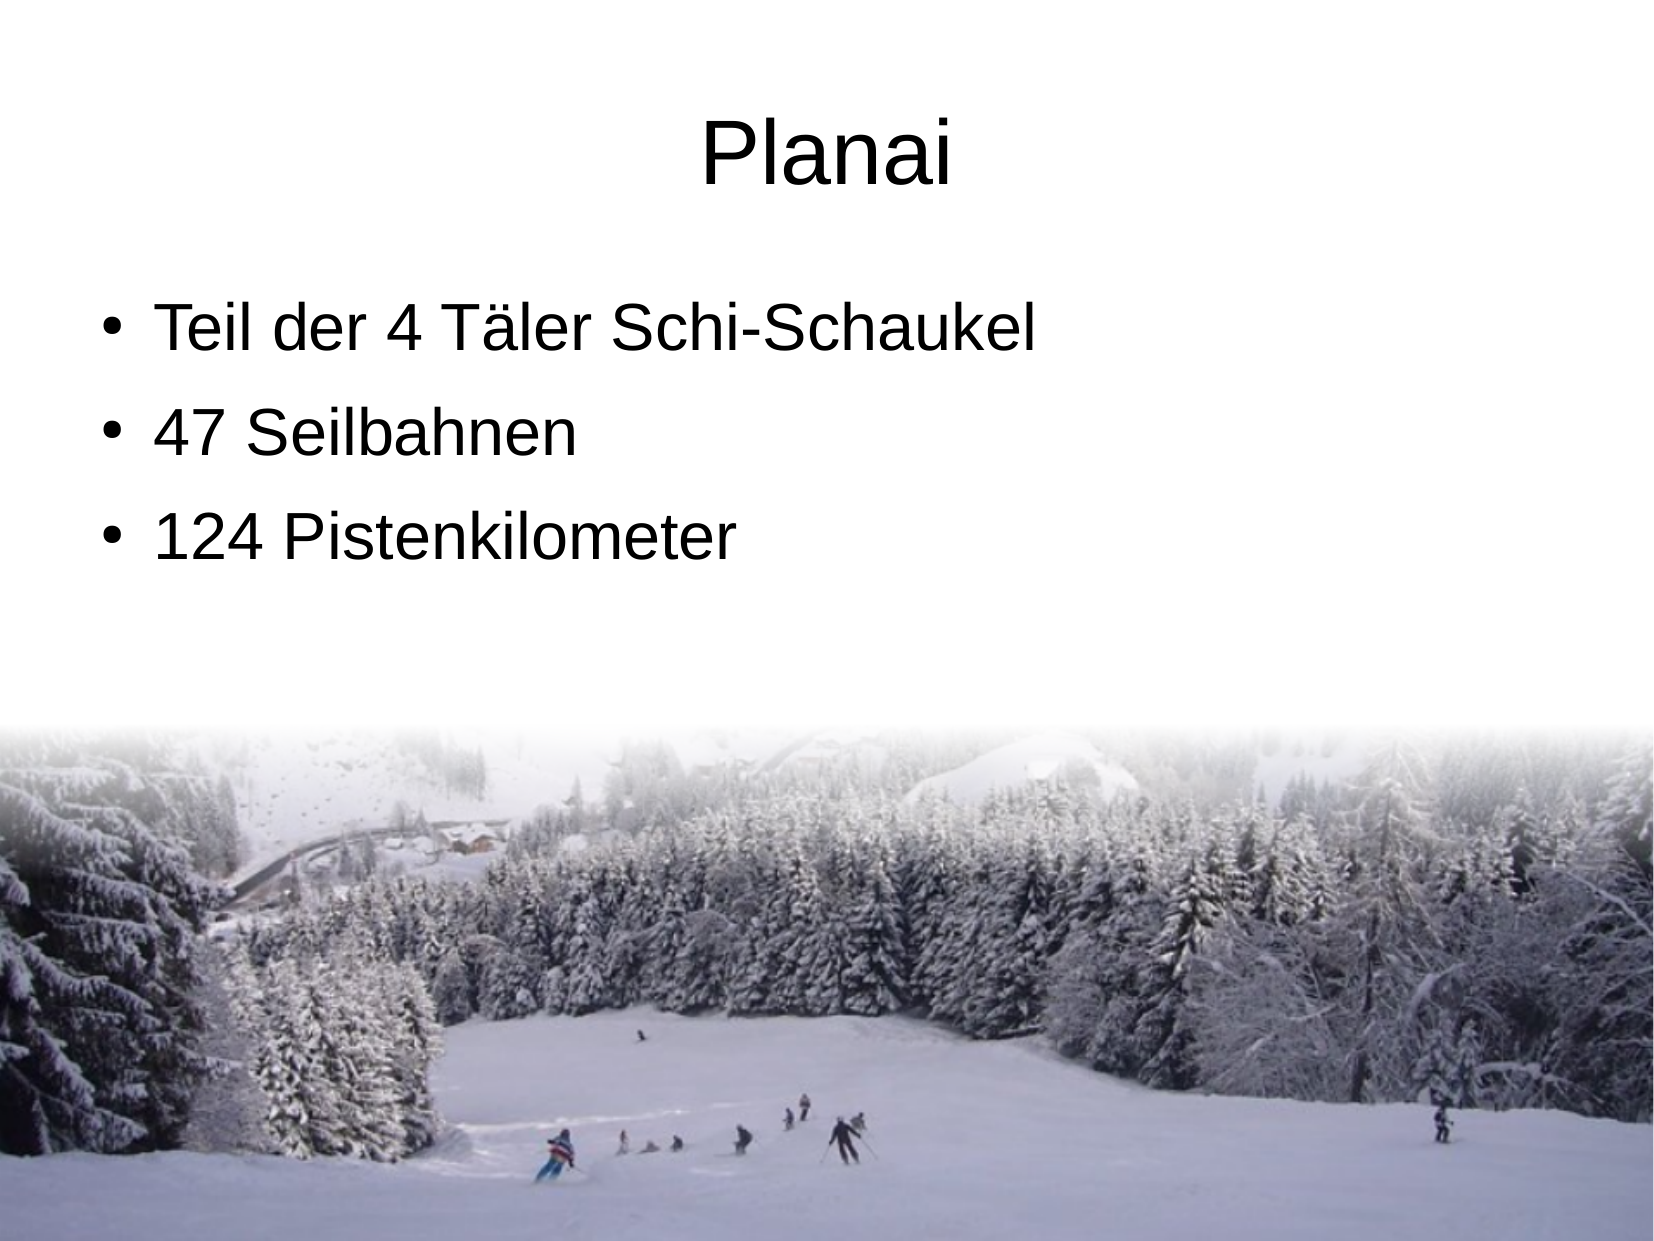

# Planai
Teil der 4 Täler Schi-Schaukel
47 Seilbahnen
124 Pistenkilometer